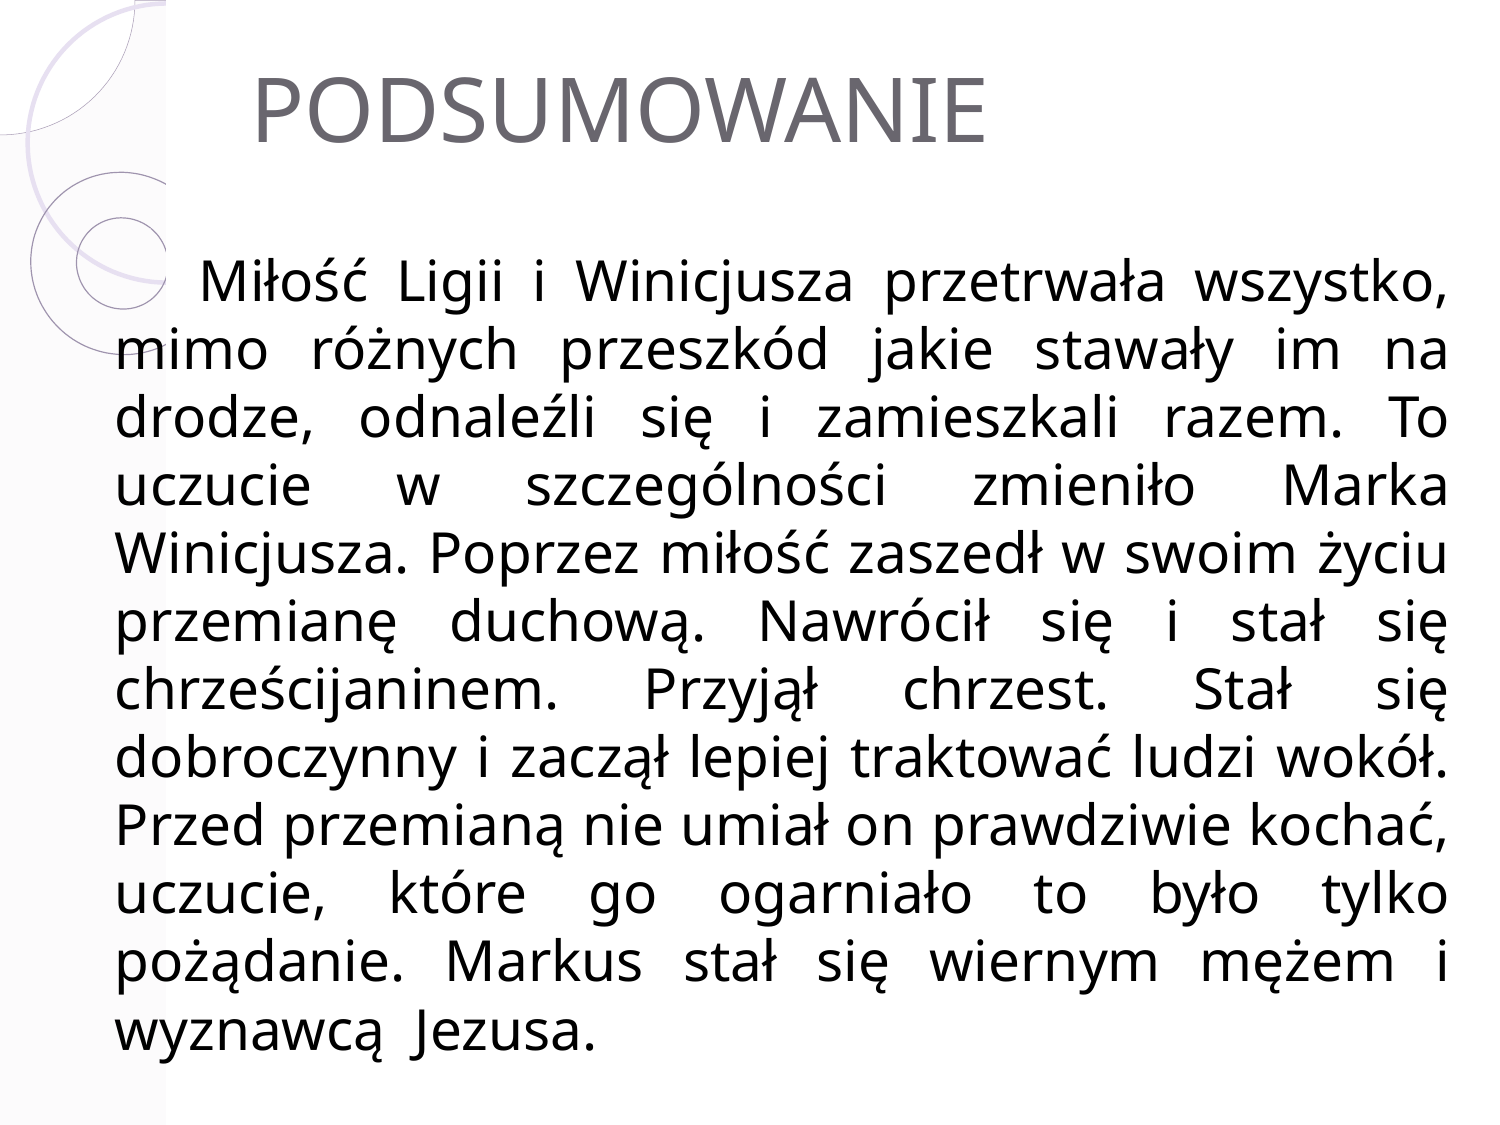

# PODSUMOWANIE
 Miłość Ligii i Winicjusza przetrwała wszystko, mimo różnych przeszkód jakie stawały im na drodze, odnaleźli się i zamieszkali razem. To uczucie w szczególności zmieniło Marka Winicjusza. Poprzez miłość zaszedł w swoim życiu przemianę duchową. Nawrócił się i stał się chrześcijaninem. Przyjął chrzest. Stał się dobroczynny i zaczął lepiej traktować ludzi wokół. Przed przemianą nie umiał on prawdziwie kochać, uczucie, które go ogarniało to było tylko pożądanie. Markus stał się wiernym mężem i wyznawcą Jezusa.